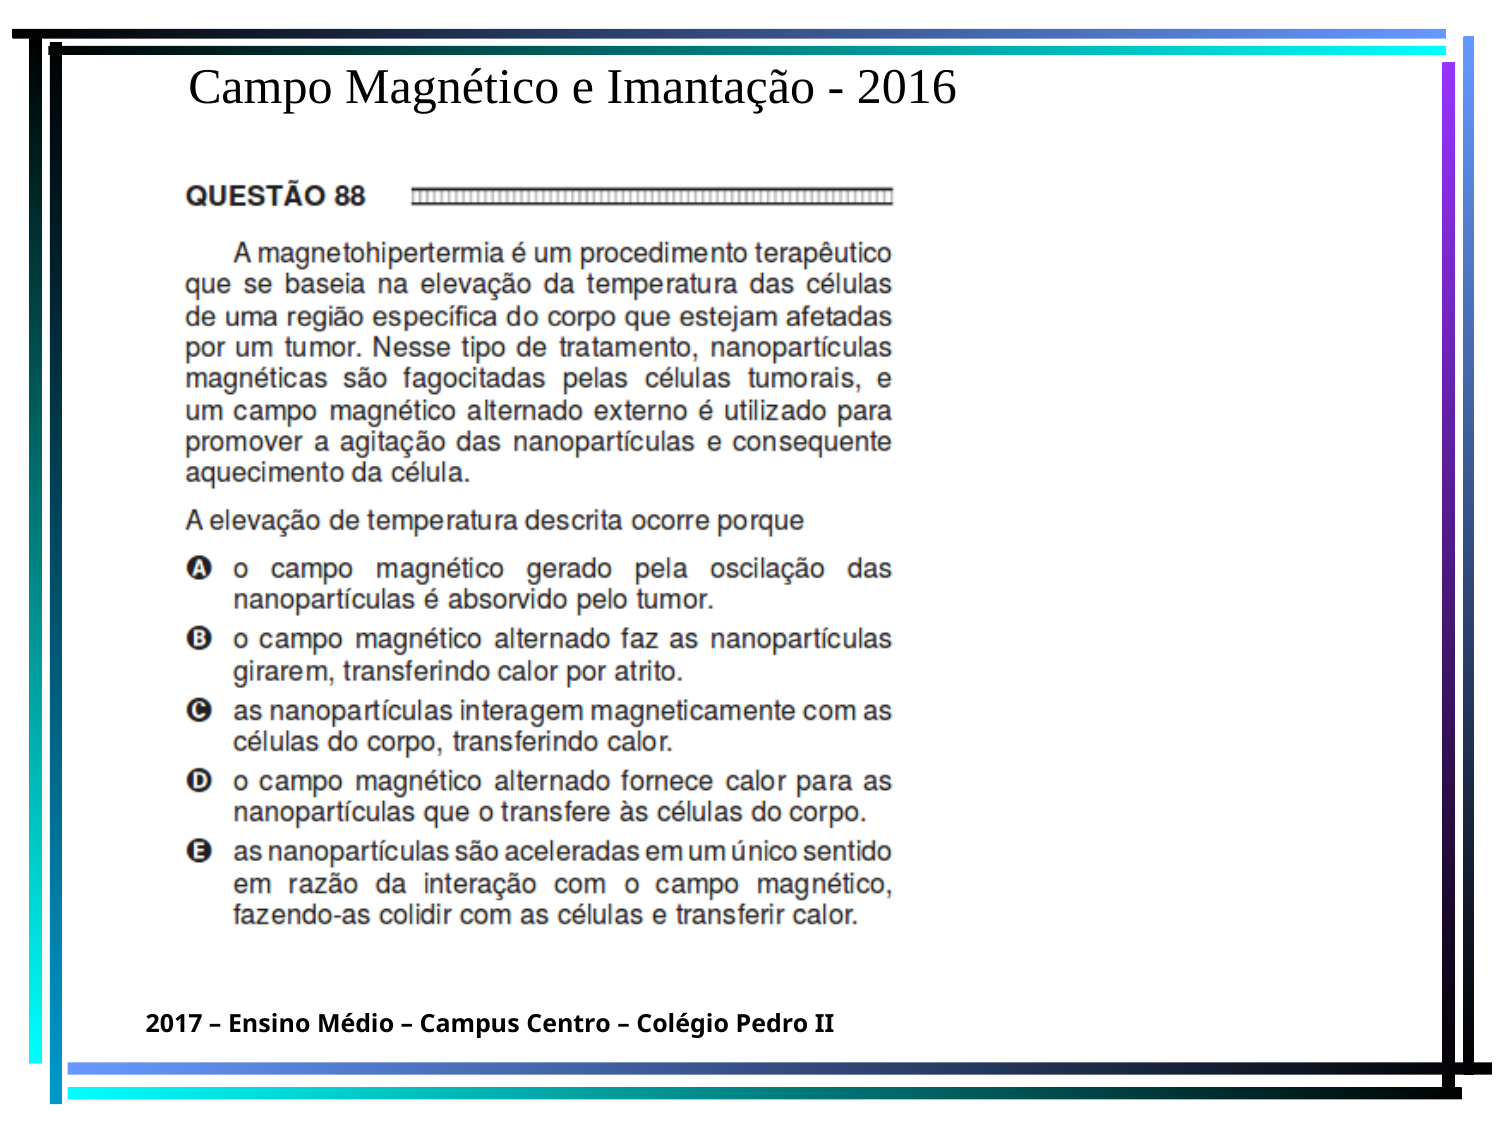

# Campo Magnético e Imantação - 2016
2017 – Ensino Médio – Campus Centro – Colégio Pedro II